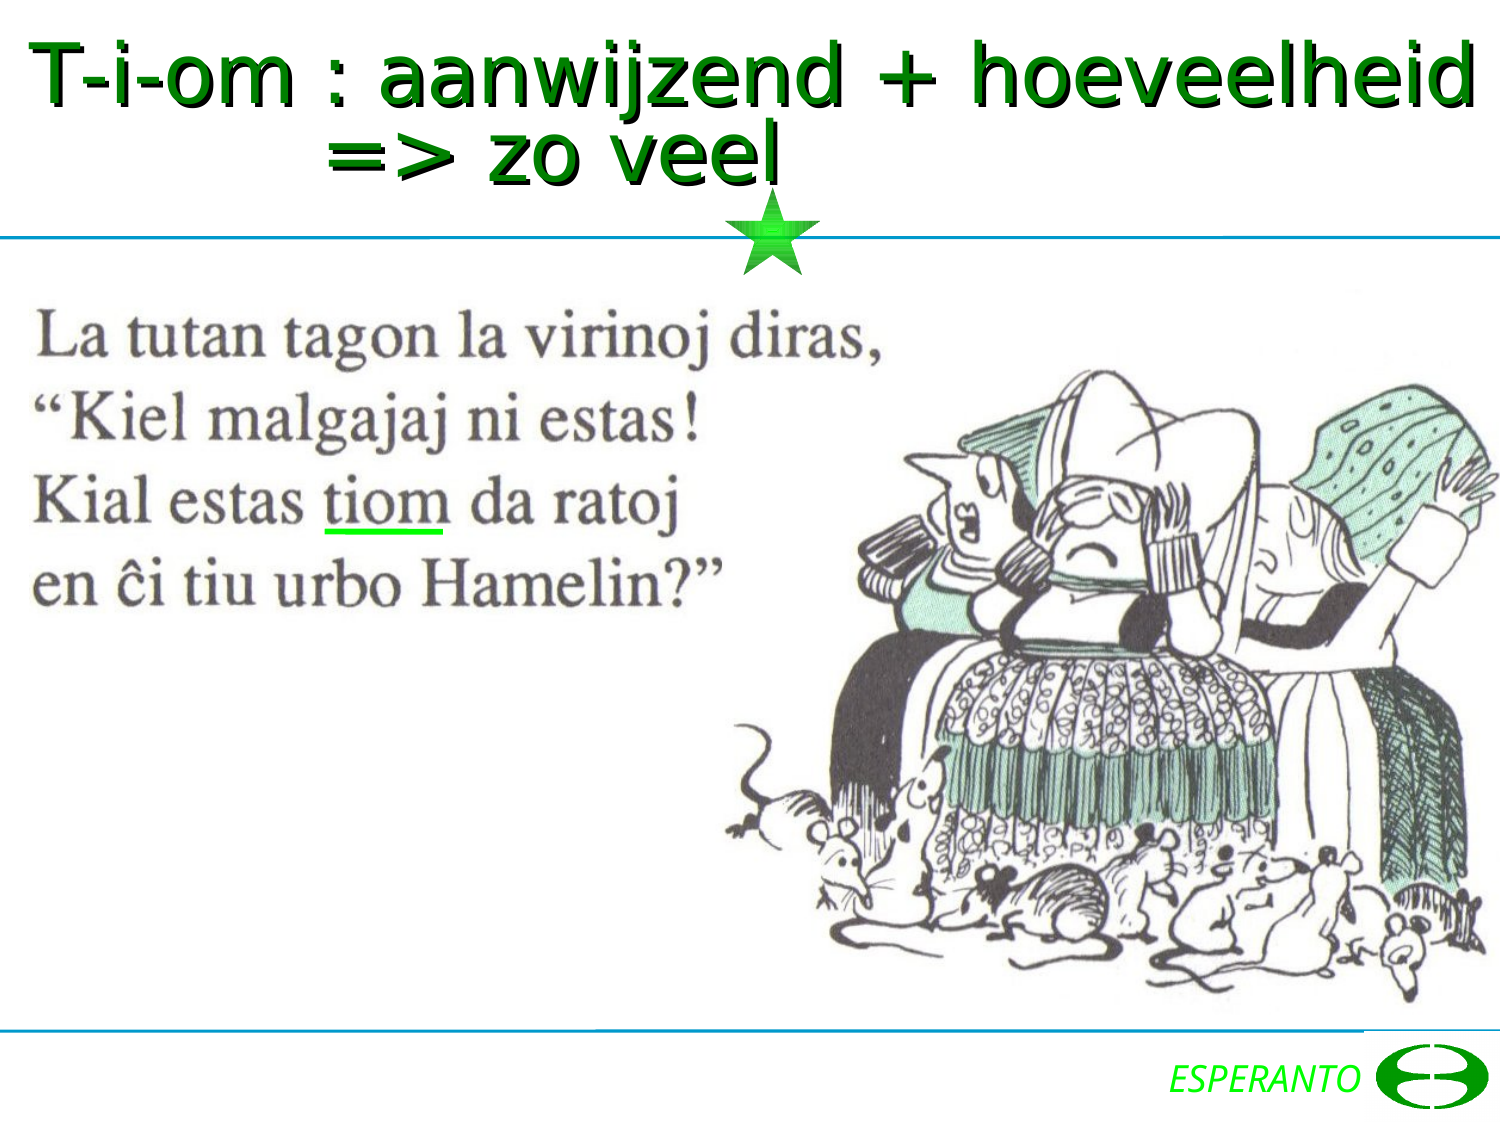

# T-i-om : aanwijzend + hoeveelheid => zo veel